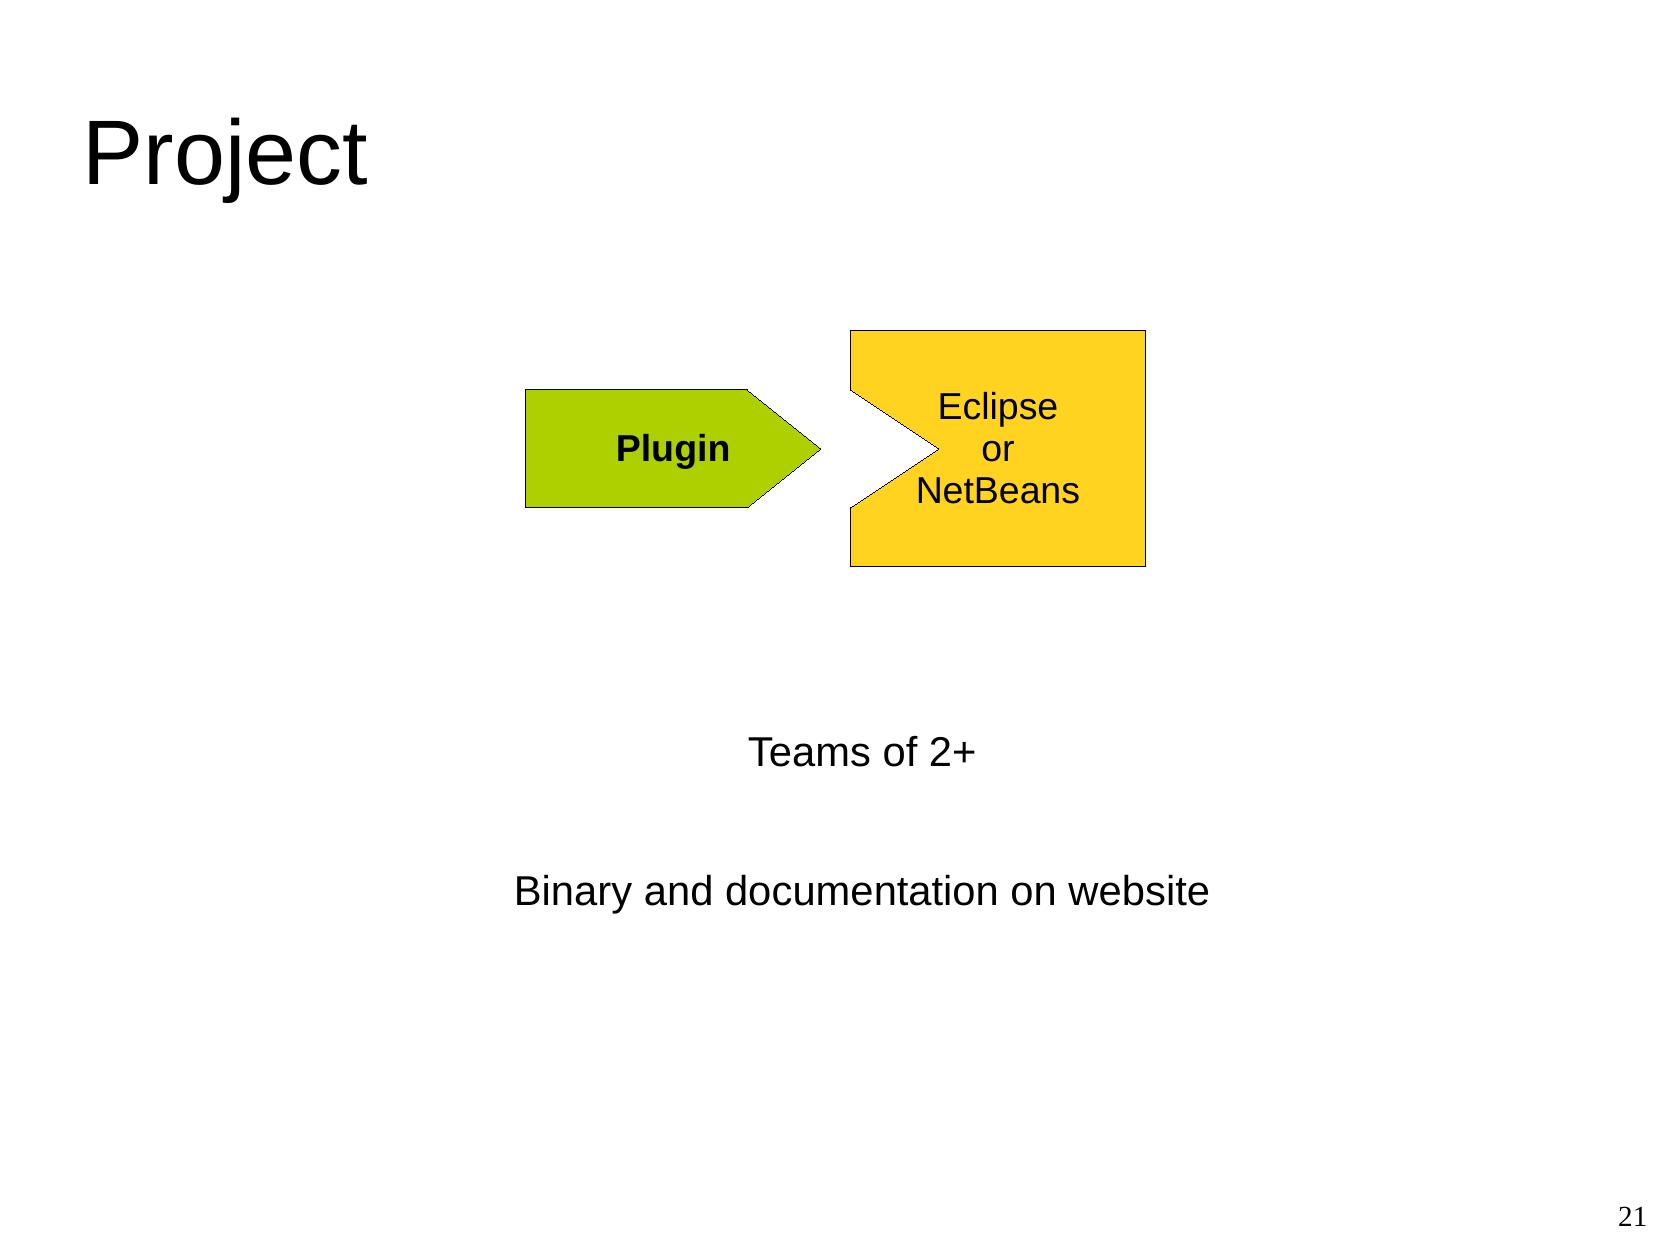

# Project
Eclipse
or
NetBeans
Plugin
Teams of 2+
Binary and documentation on website
21